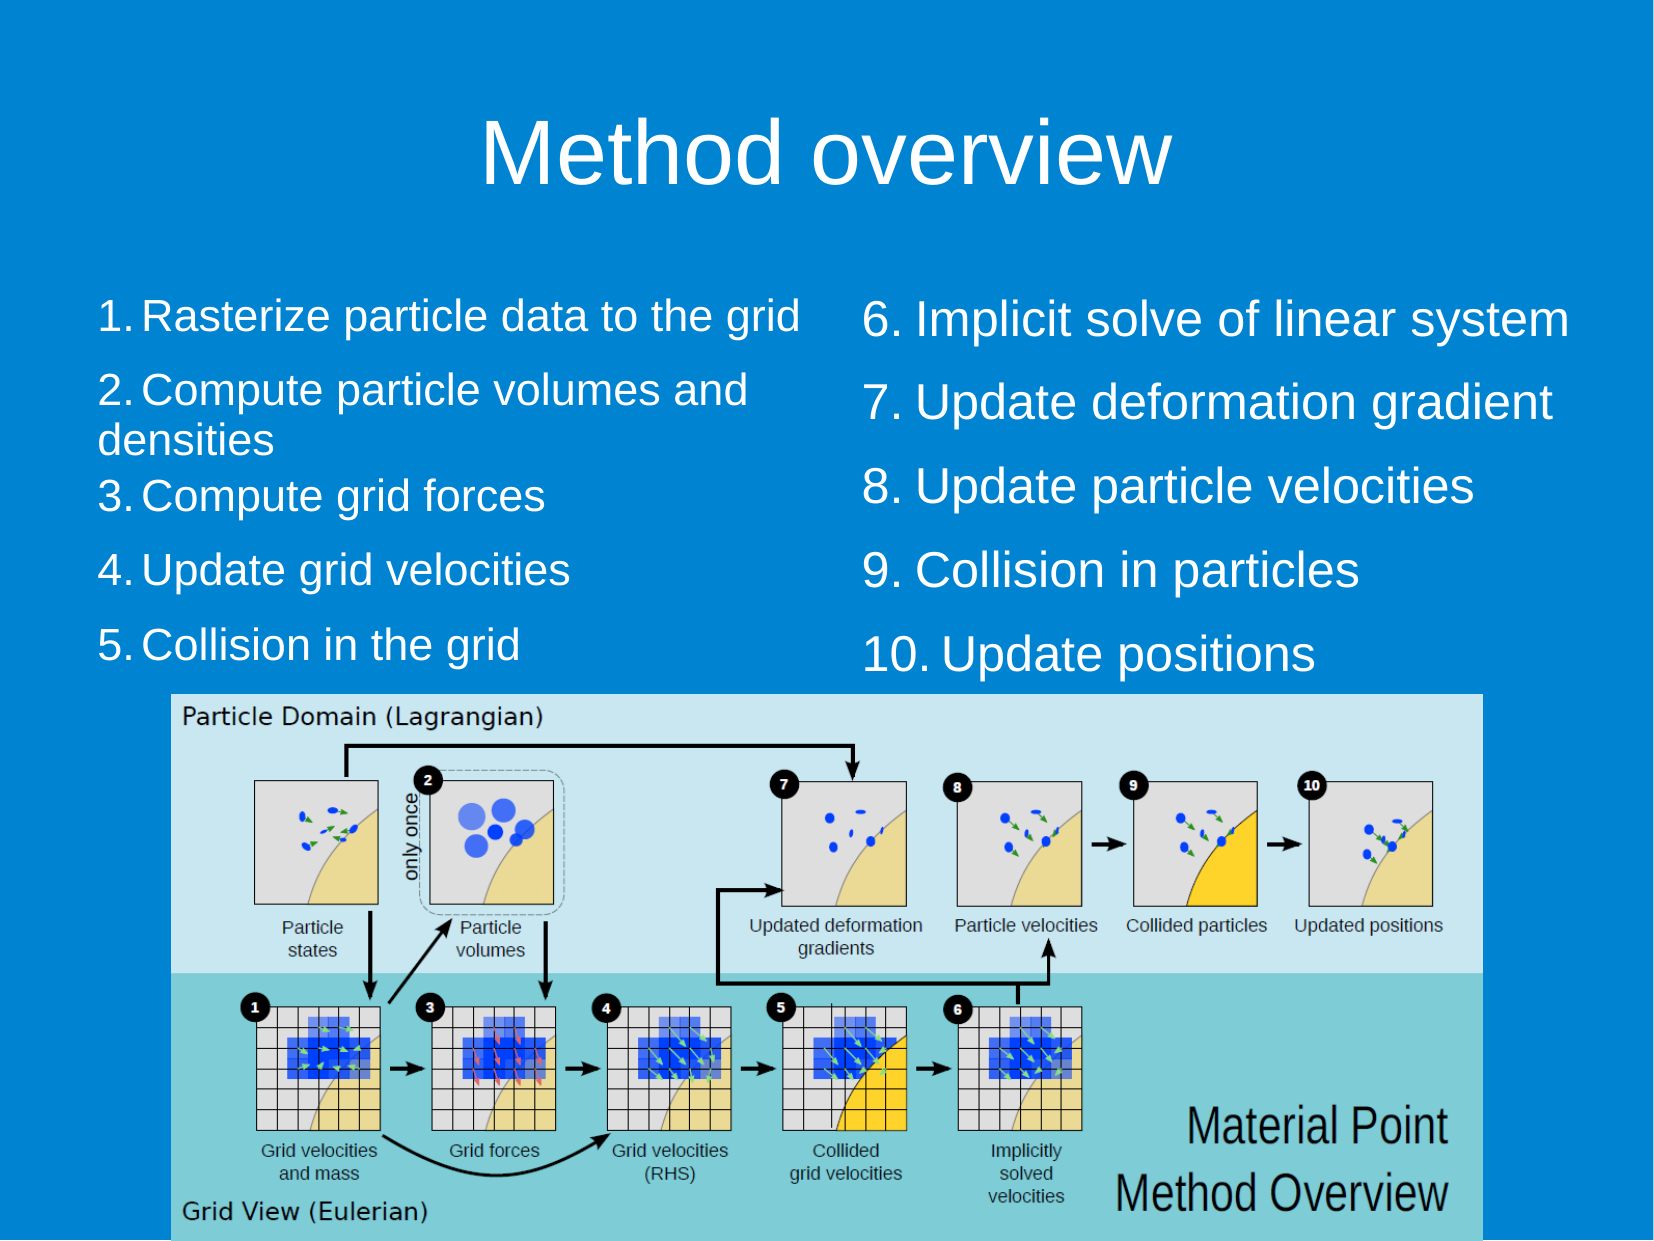

# Method overview
 Rasterize particle data to the grid
 Compute particle volumes and densities
 Compute grid forces
 Update grid velocities
 Collision in the grid
 Implicit solve of linear system
 Update deformation gradient
 Update particle velocities
 Collision in particles
 Update positions